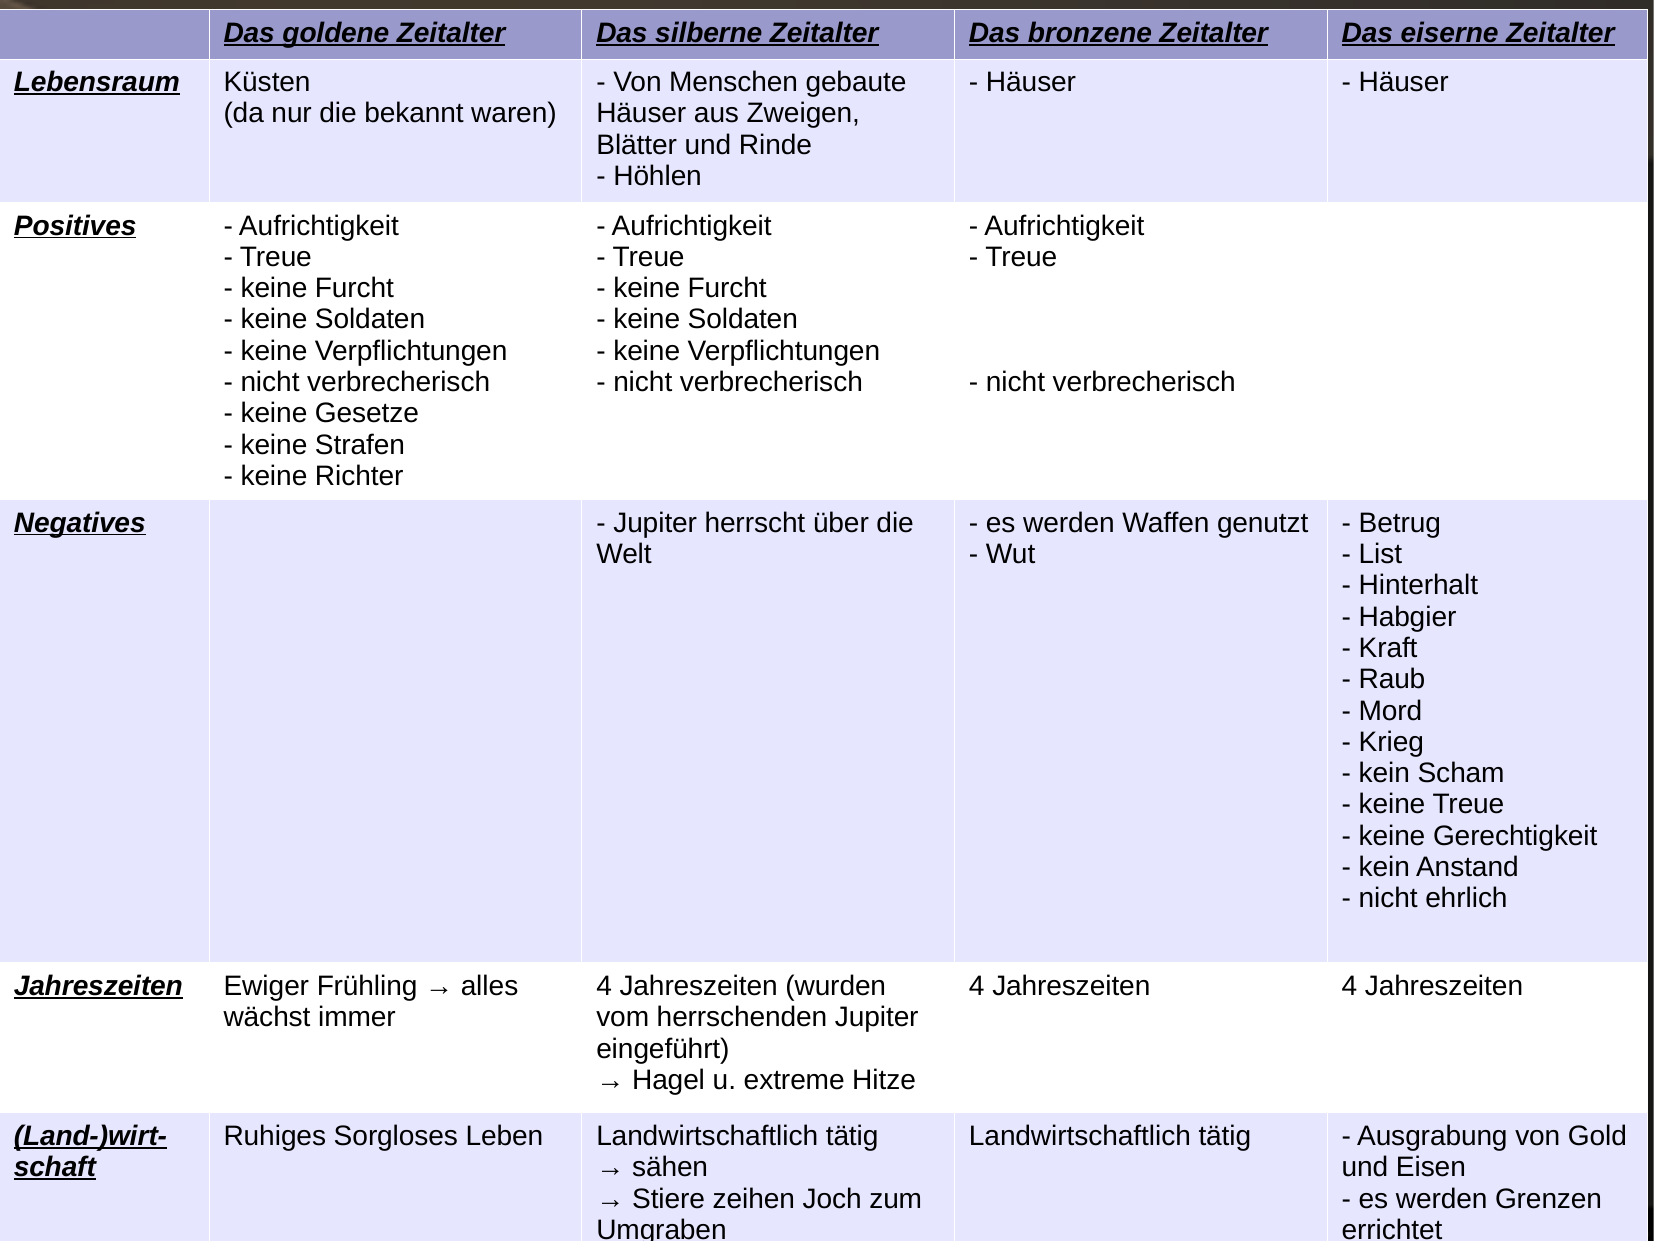

| | Das goldene Zeitalter | Das silberne Zeitalter | Das bronzene Zeitalter | Das eiserne Zeitalter |
| --- | --- | --- | --- | --- |
| Lebensraum | Küsten (da nur die bekannt waren) | - Von Menschen gebaute Häuser aus Zweigen, Blätter und Rinde - Höhlen | - Häuser | - Häuser |
| Positives | - Aufrichtigkeit - Treue - keine Furcht - keine Soldaten - keine Verpflichtungen - nicht verbrecherisch - keine Gesetze - keine Strafen - keine Richter | - Aufrichtigkeit - Treue - keine Furcht - keine Soldaten - keine Verpflichtungen - nicht verbrecherisch | - Aufrichtigkeit - Treue - nicht verbrecherisch | |
| Negatives | | - Jupiter herrscht über die Welt | - es werden Waffen genutzt - Wut | - Betrug - List - Hinterhalt - Habgier - Kraft - Raub - Mord - Krieg - kein Scham - keine Treue - keine Gerechtigkeit - kein Anstand - nicht ehrlich |
| Jahreszeiten | Ewiger Frühling → alles wächst immer | 4 Jahreszeiten (wurden vom herrschenden Jupiter eingeführt) → Hagel u. extreme Hitze | 4 Jahreszeiten | 4 Jahreszeiten |
| (Land-)wirt- schaft | Ruhiges Sorgloses Leben | Landwirtschaftlich tätig → sähen → Stiere zeihen Joch zum Umgraben | Landwirtschaftlich tätig | - Ausgrabung von Gold und Eisen - es werden Grenzen errichtet |
#